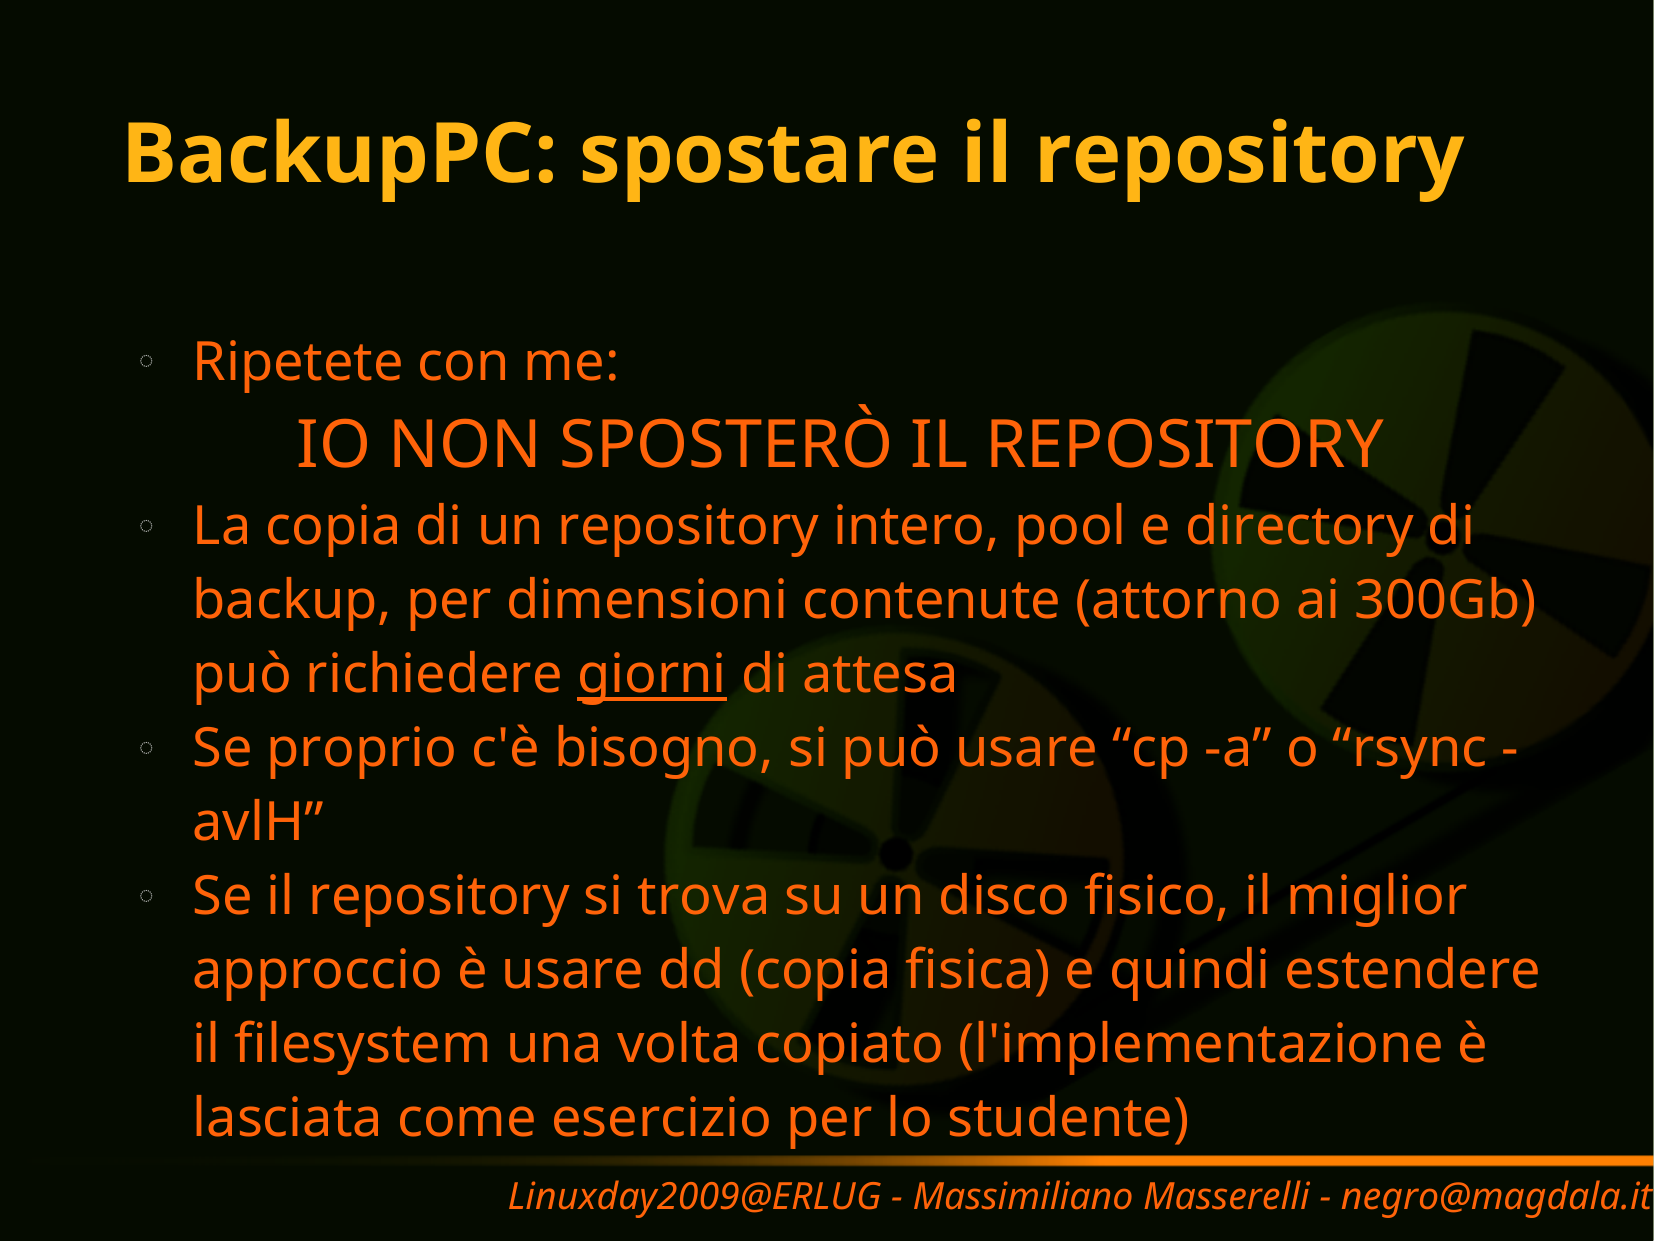

# BackupPC: spostare il repository
Ripetete con me:
IO NON SPOSTERÒ IL REPOSITORY
La copia di un repository intero, pool e directory di backup, per dimensioni contenute (attorno ai 300Gb) può richiedere giorni di attesa
Se proprio c'è bisogno, si può usare “cp -a” o “rsync -avlH”
Se il repository si trova su un disco fisico, il miglior approccio è usare dd (copia fisica) e quindi estendere il filesystem una volta copiato (l'implementazione è lasciata come esercizio per lo studente)